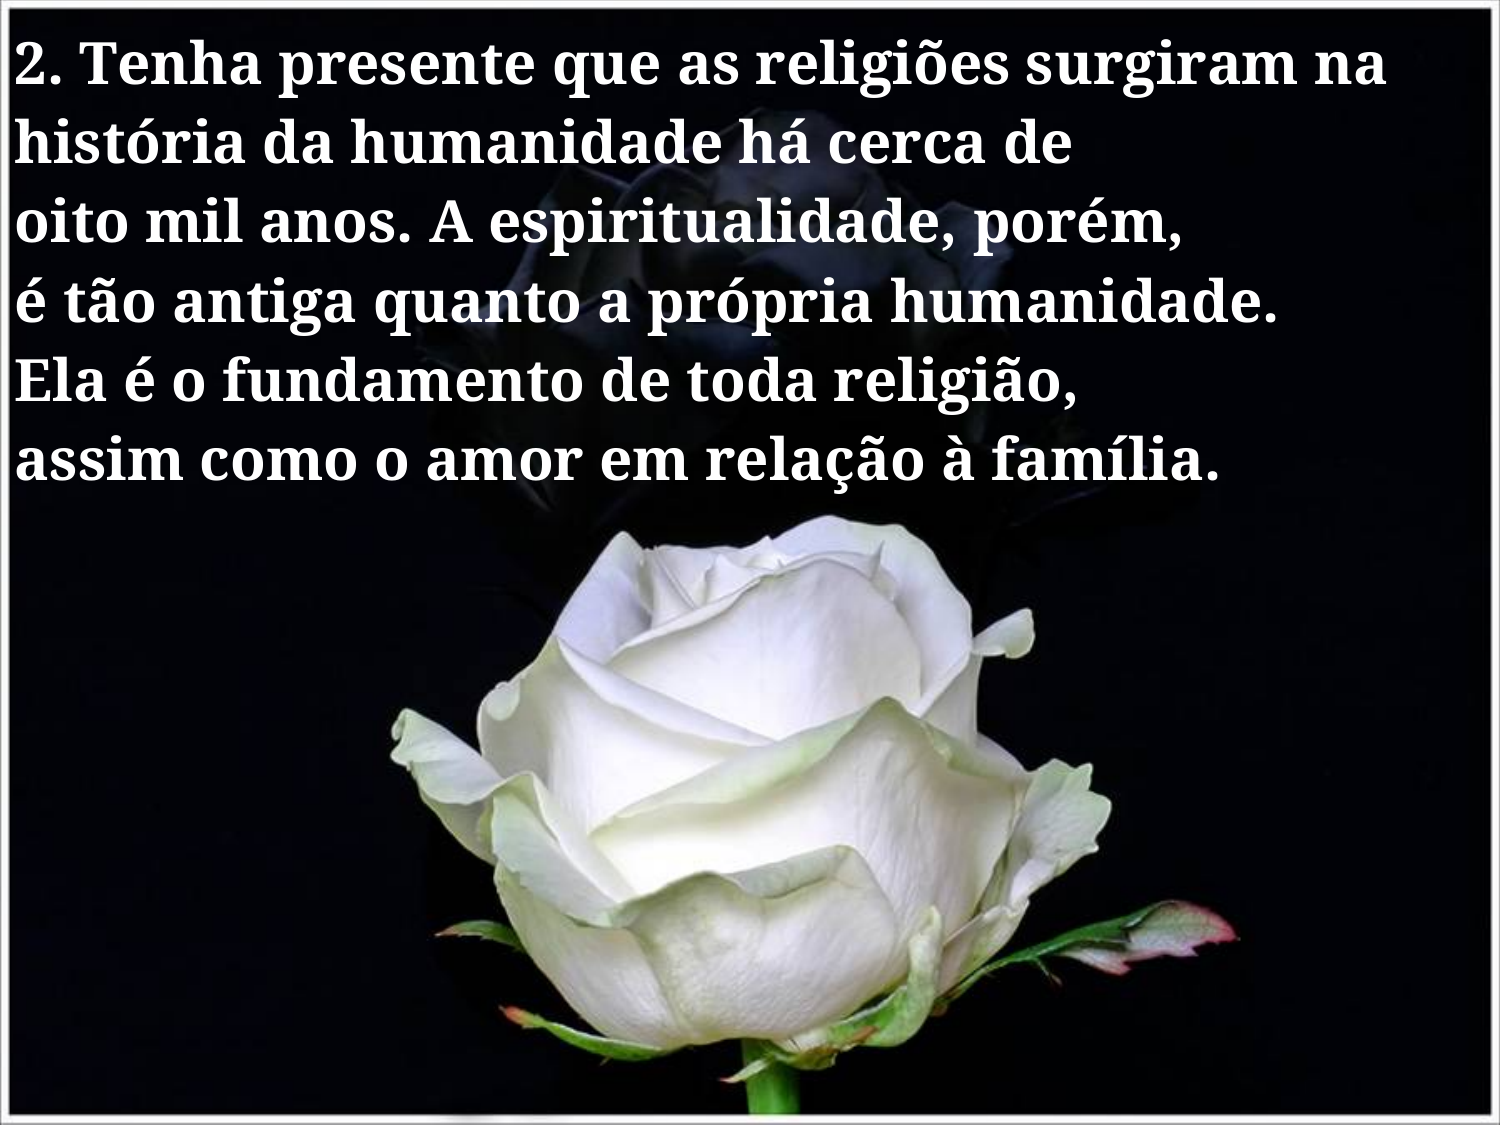

2. Tenha presente que as religiões surgiram na história da humanidade há cerca de
oito mil anos. A espiritualidade, porém,
é tão antiga quanto a própria humanidade.
Ela é o fundamento de toda religião,
assim como o amor em relação à família.